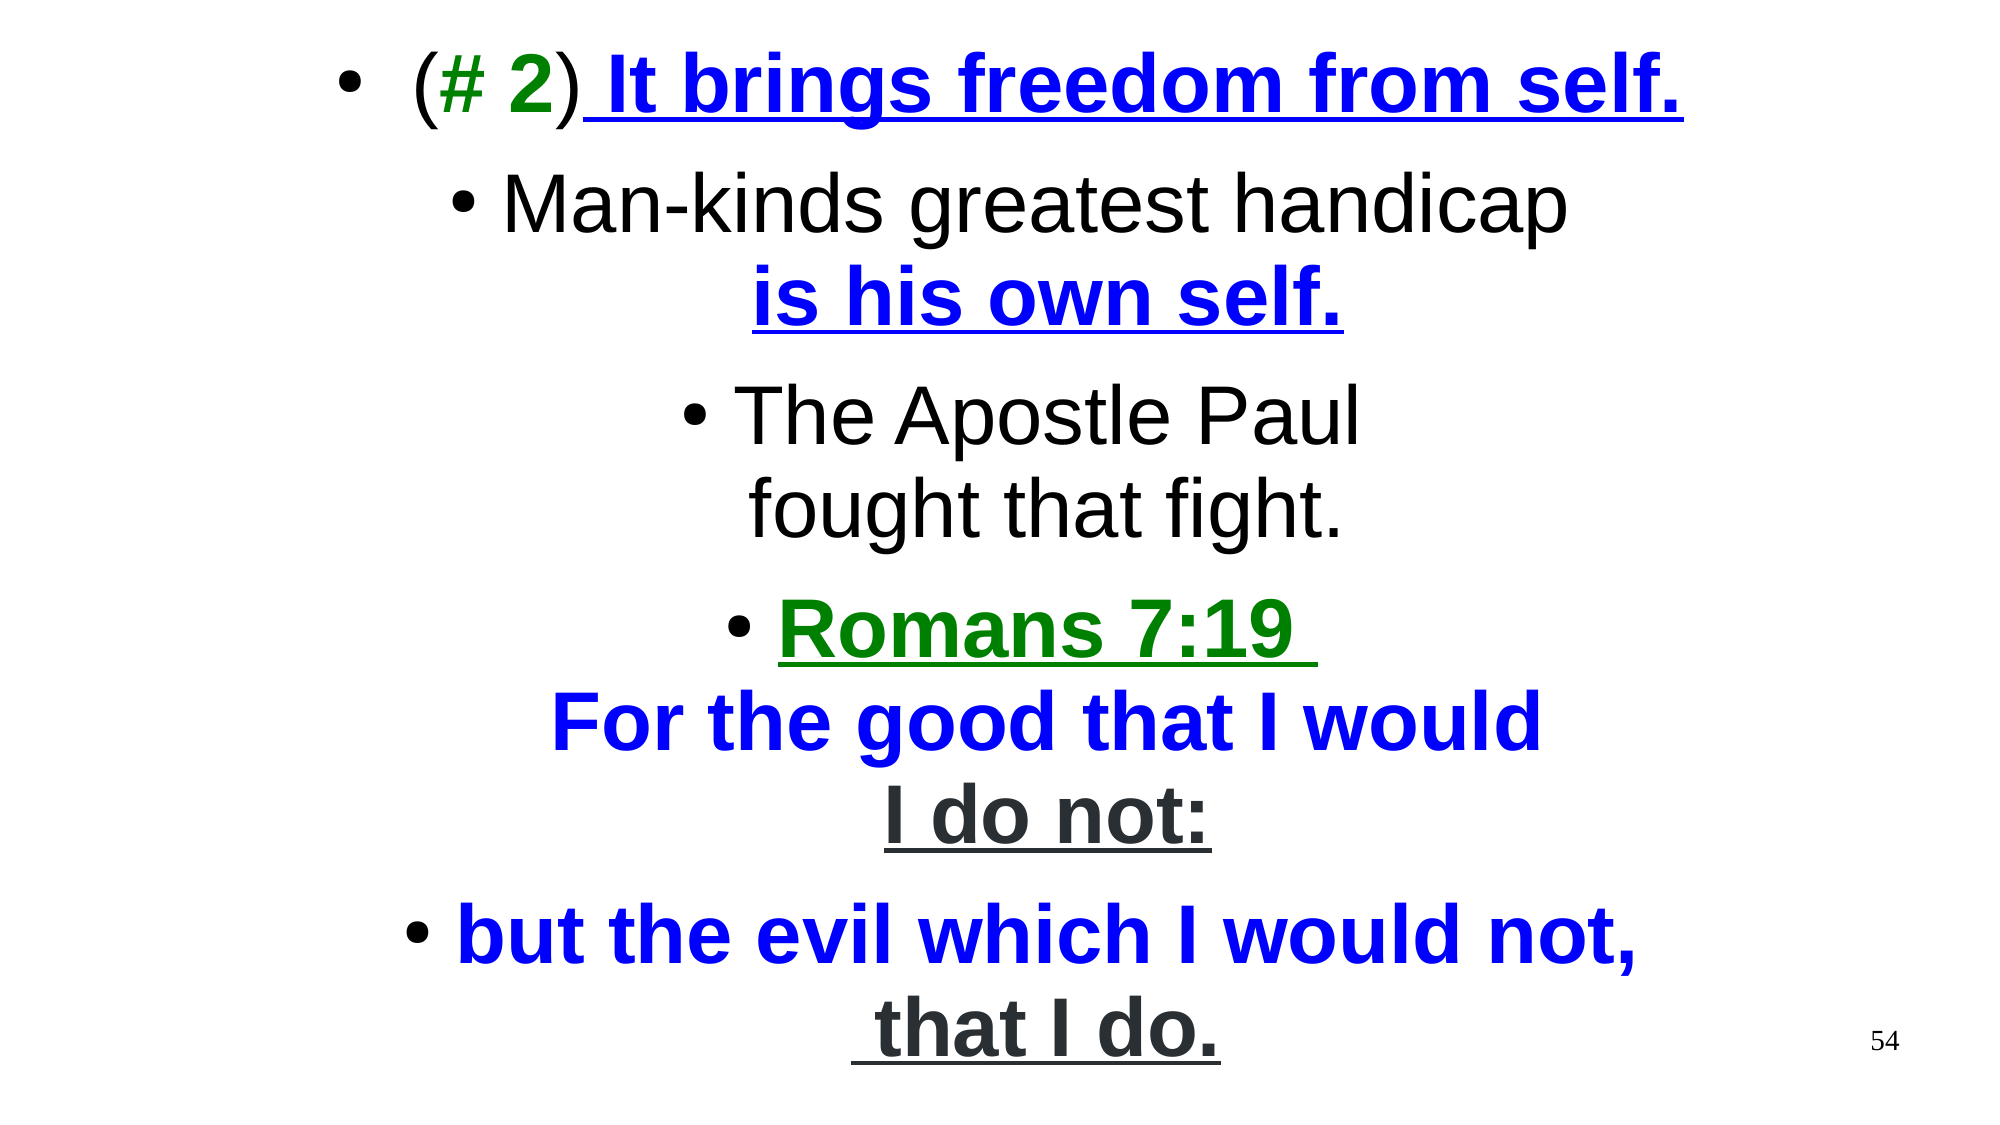

# (# 2) It brings freedom from self.
Man-kinds greatest handicap
is his own self.
The Apostle Paul
fought that fight.
Romans 7:19 
 For the good that I would
I do not:
but the evil which I would not,
 that I do.
54